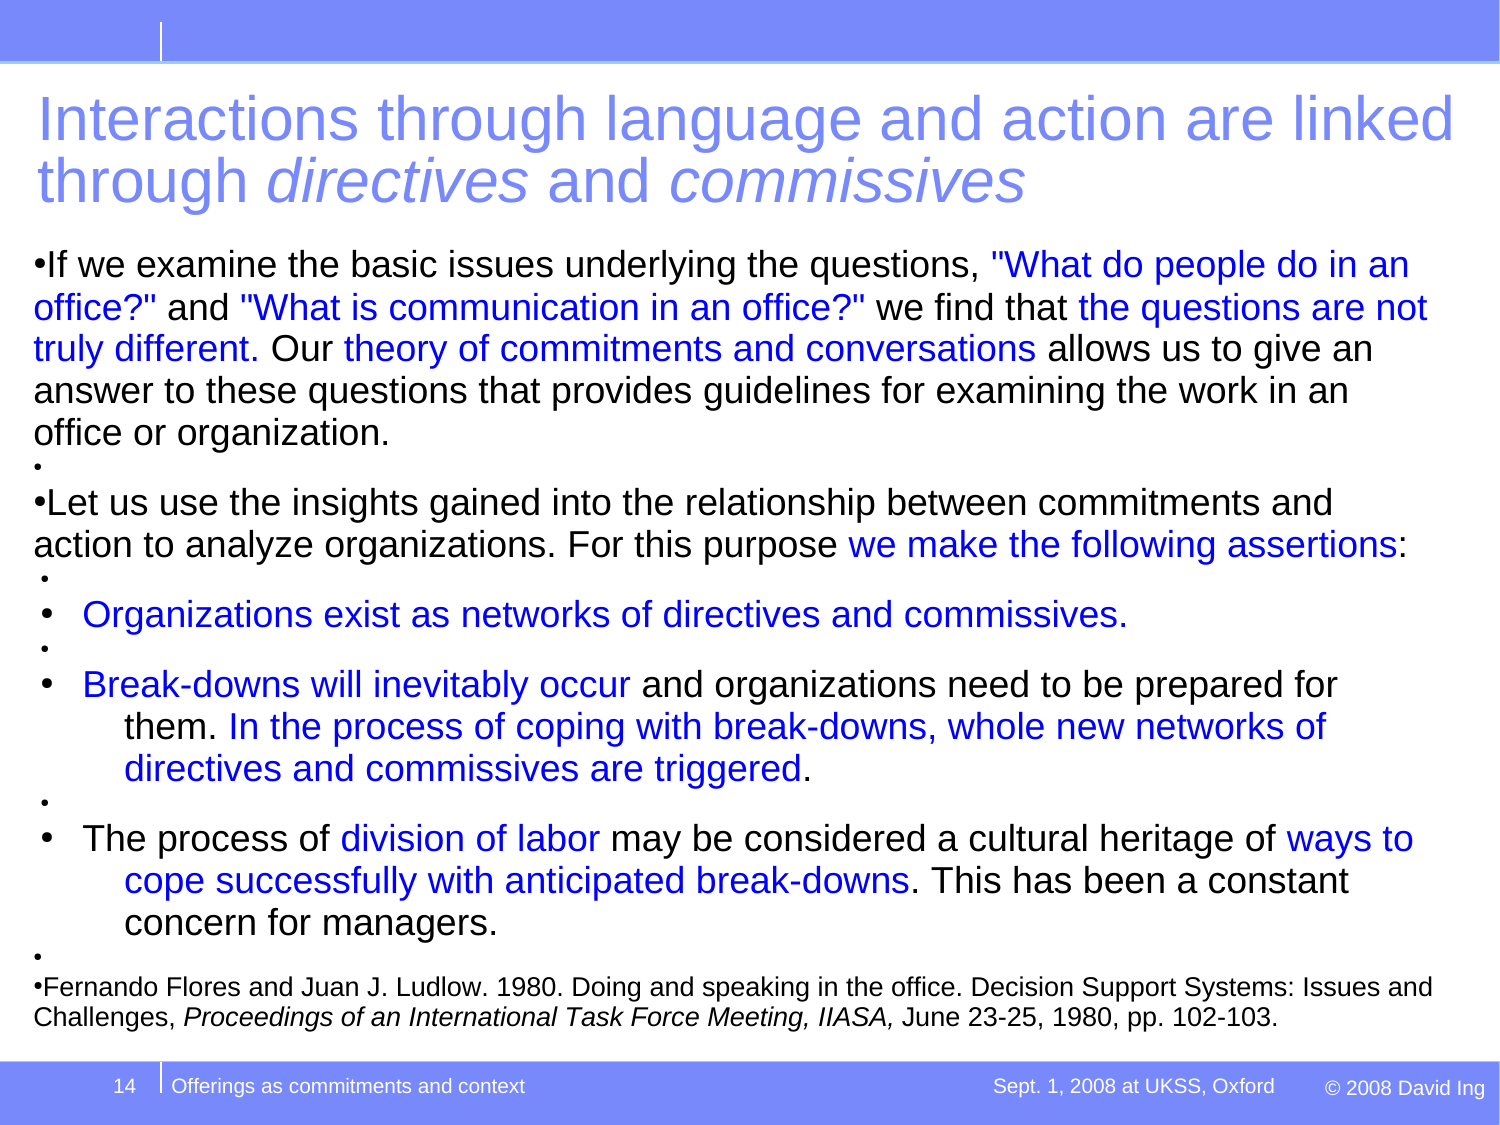

# Interactions through language and action are linked through directives and commissives
If we examine the basic issues underlying the questions, "What do people do in an office?" and "What is communication in an office?" we find that the questions are not truly different. Our theory of commitments and conversations allows us to give an answer to these questions that provides guidelines for examining the work in an office or organization.
Let us use the insights gained into the relationship between commitments and action to analyze organizations. For this purpose we make the following assertions:
Organizations exist as networks of directives and commissives.
Break-downs will inevitably occur and organizations need to be prepared for them. In the process of coping with break-downs, whole new networks of directives and commissives are triggered.
The process of division of labor may be considered a cultural heritage of ways to cope successfully with anticipated break-downs. This has been a constant concern for managers.
Fernando Flores and Juan J. Ludlow. 1980. Doing and speaking in the office. Decision Support Systems: Issues and Challenges, Proceedings of an International Task Force Meeting, IIASA, June 23-25, 1980, pp. 102-103.
14
Offerings as commitments and context
Sept. 1, 2008 at UKSS, Oxford